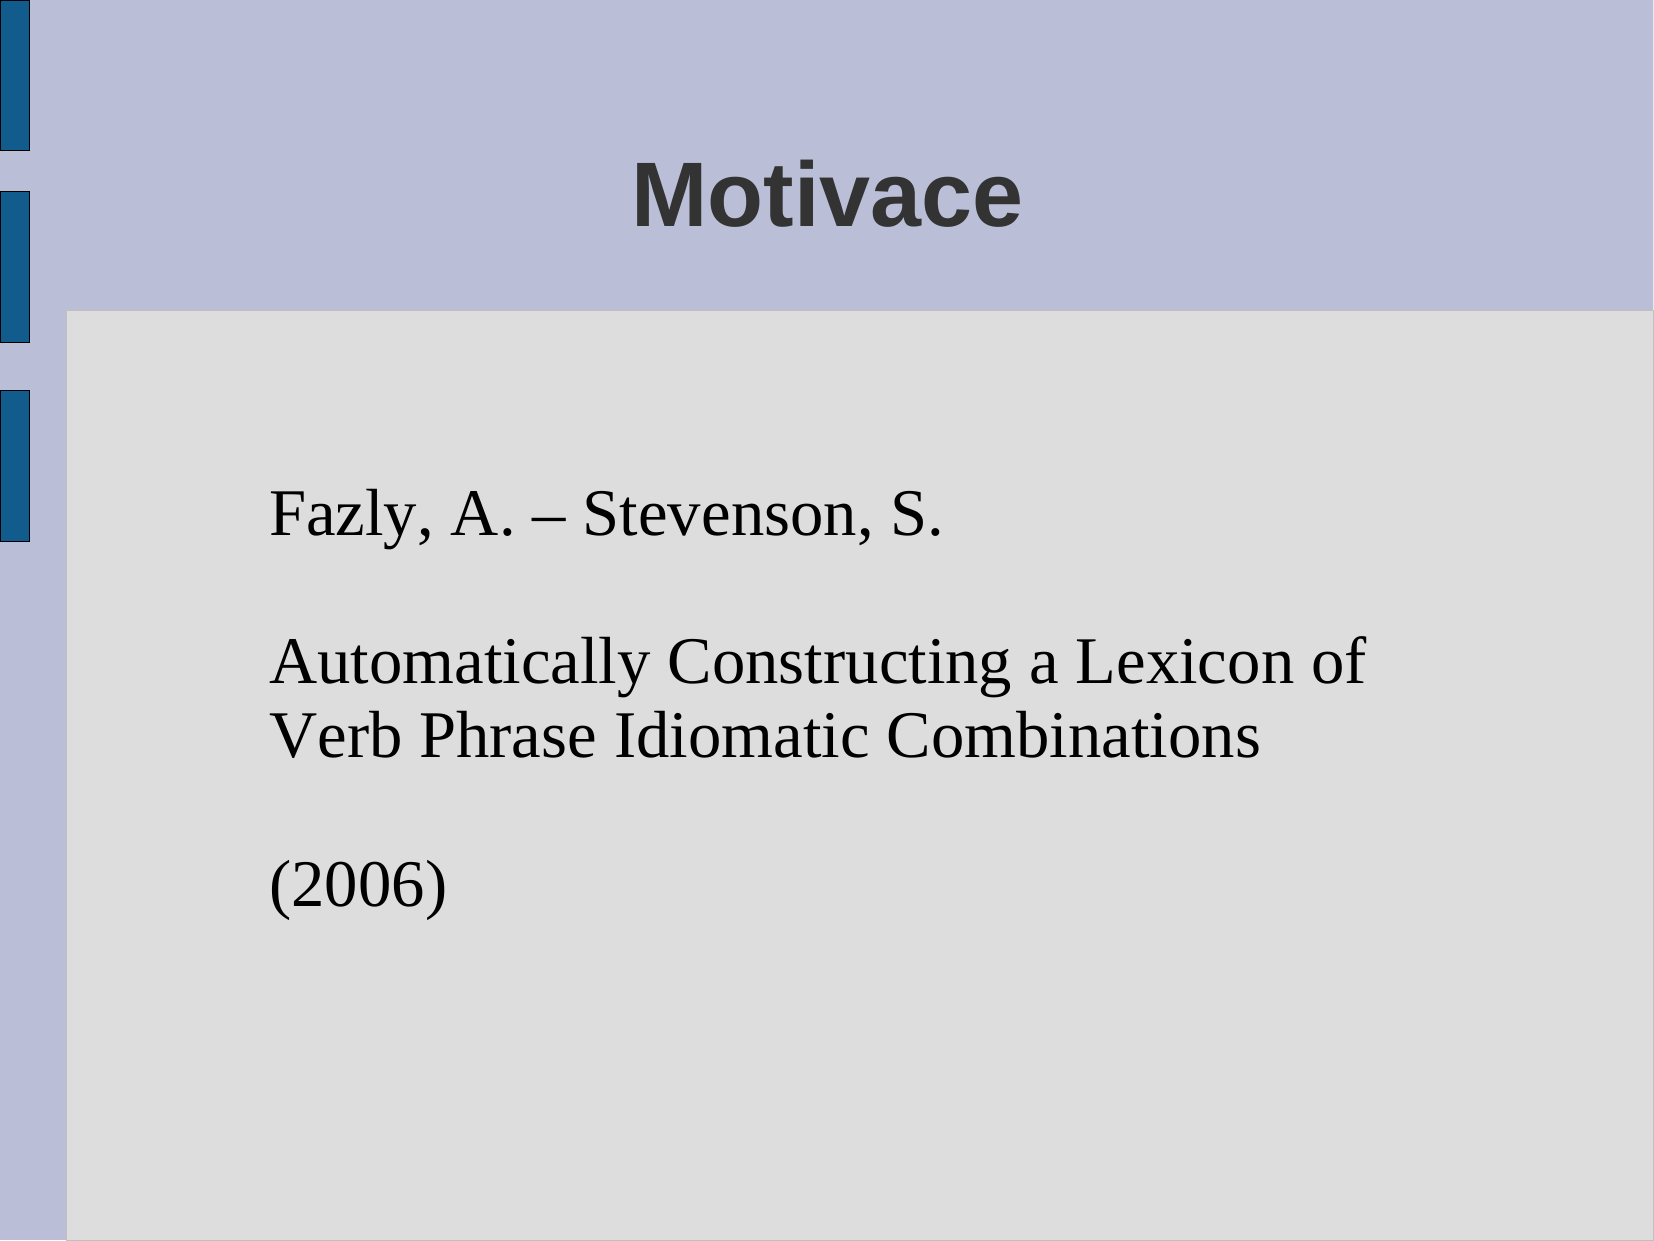

# Motivace
		Fazly, A. – Stevenson, S.
		Automatically Constructing a Lexicon of
		Verb Phrase Idiomatic Combinations
		(2006)